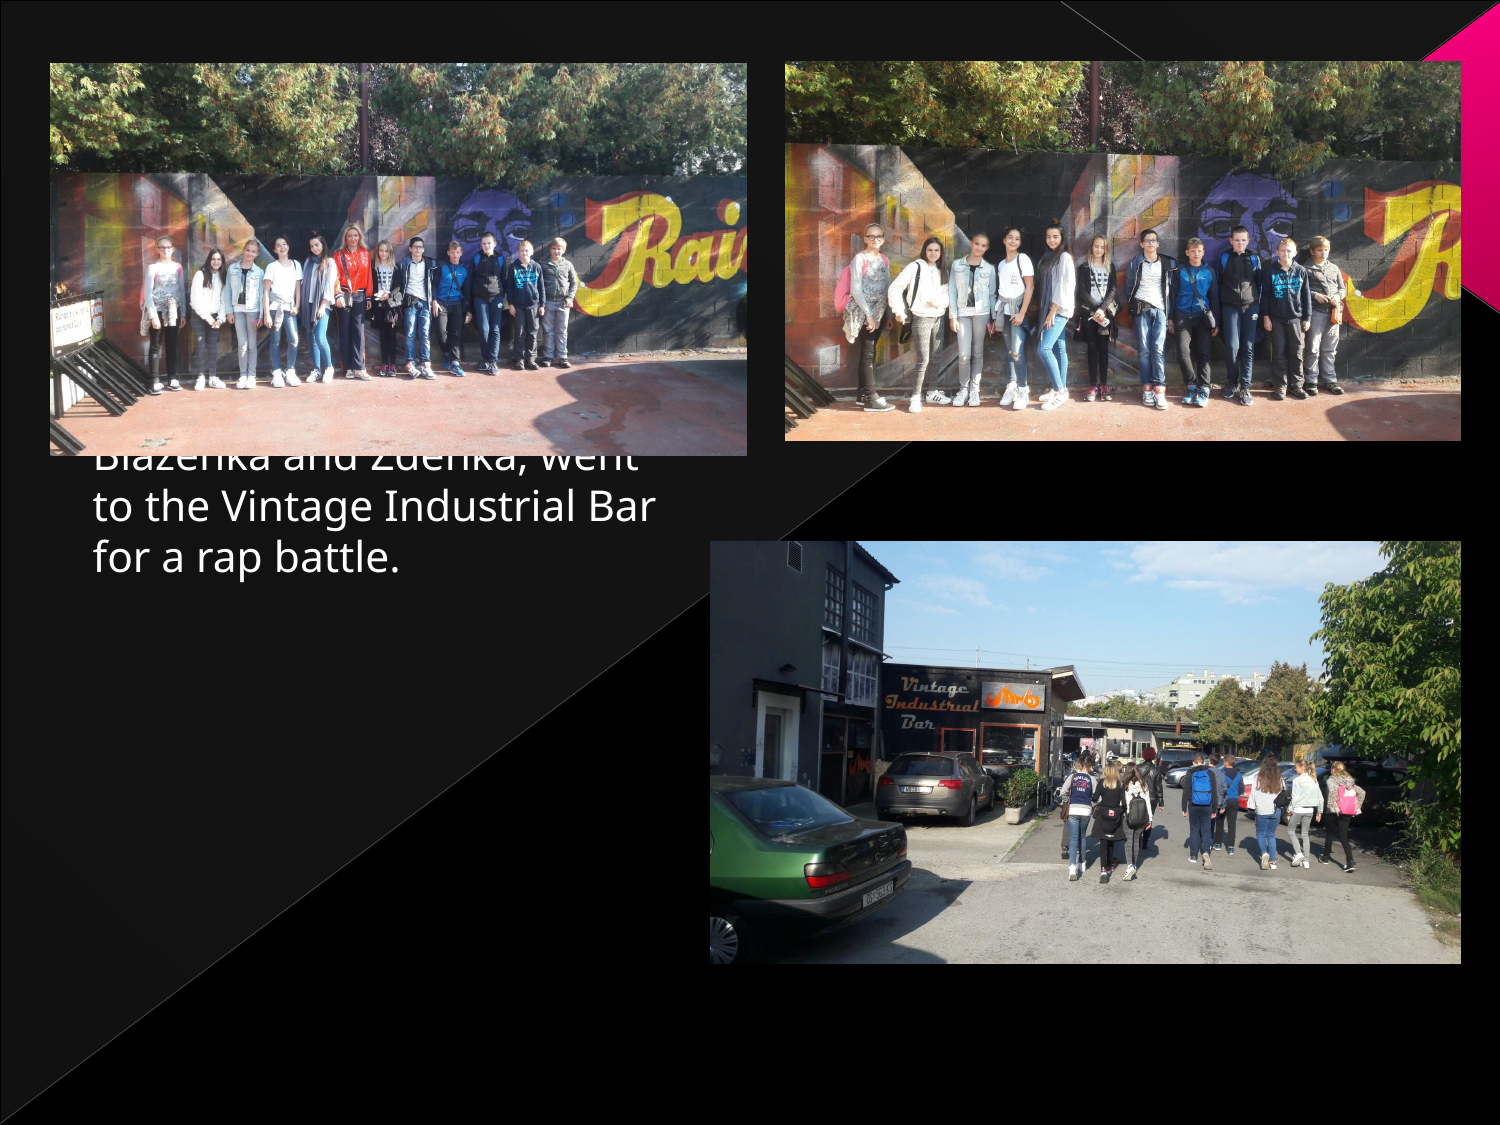

# Yesterday, on Sept, 27th, we, a group of 6th graders, accompanied by our teachers Blaženka and Zdenka, went to the Vintage Industrial Bar for a rap battle.